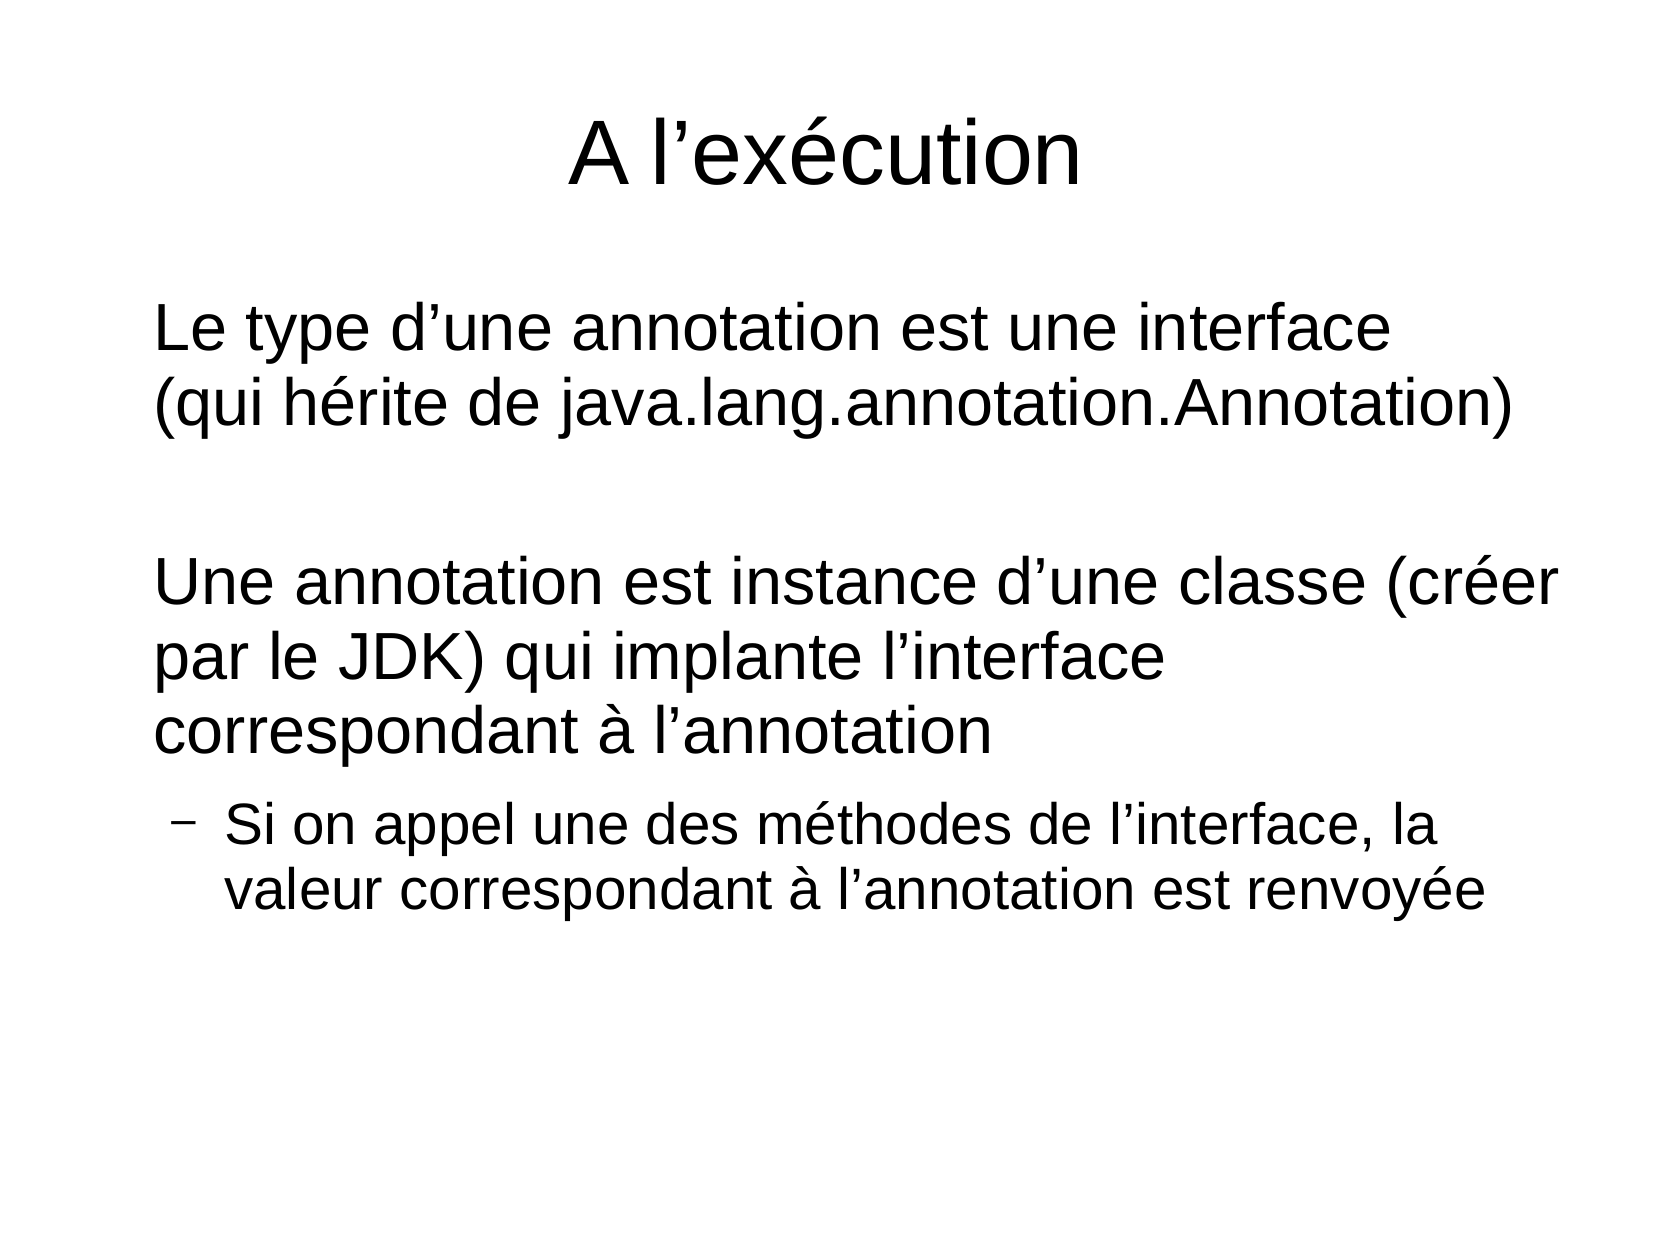

# A l’exécution
Le type d’une annotation est une interface
(qui hérite de java.lang.annotation.Annotation)
Une annotation est instance d’une classe (créer par le JDK) qui implante l’interface correspondant à l’annotation
Si on appel une des méthodes de l’interface, la valeur correspondant à l’annotation est renvoyée